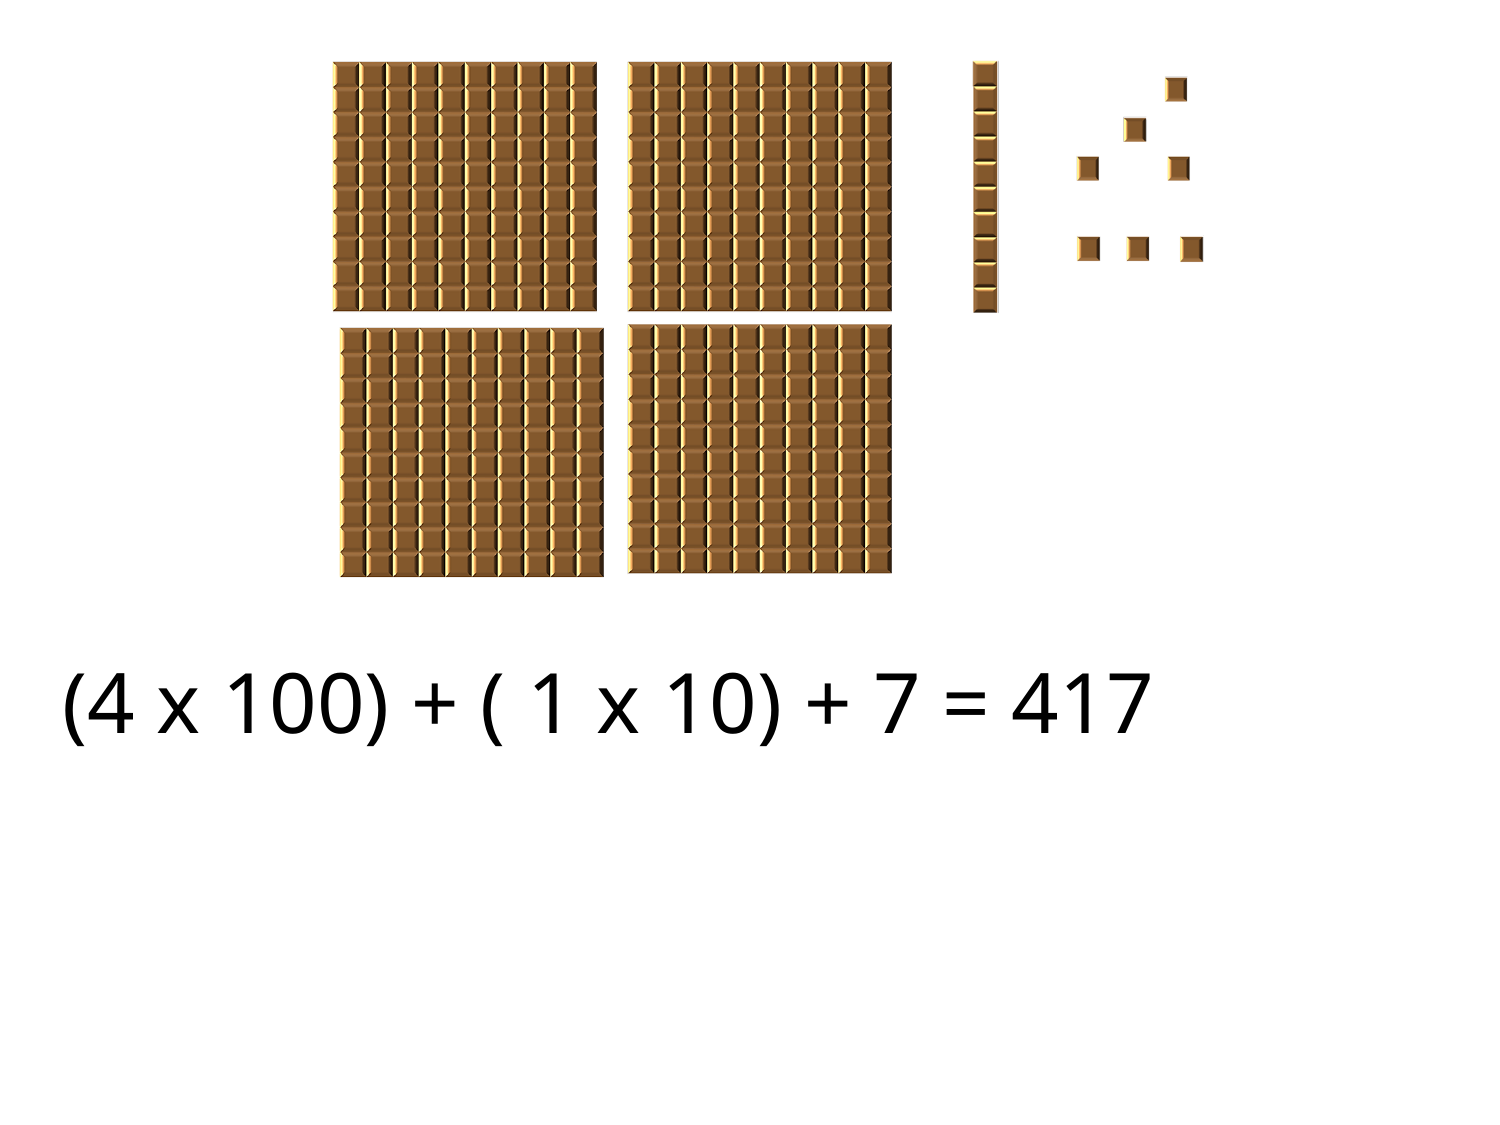

(4 x 100) + ( 1 x 10) + 7 = 417